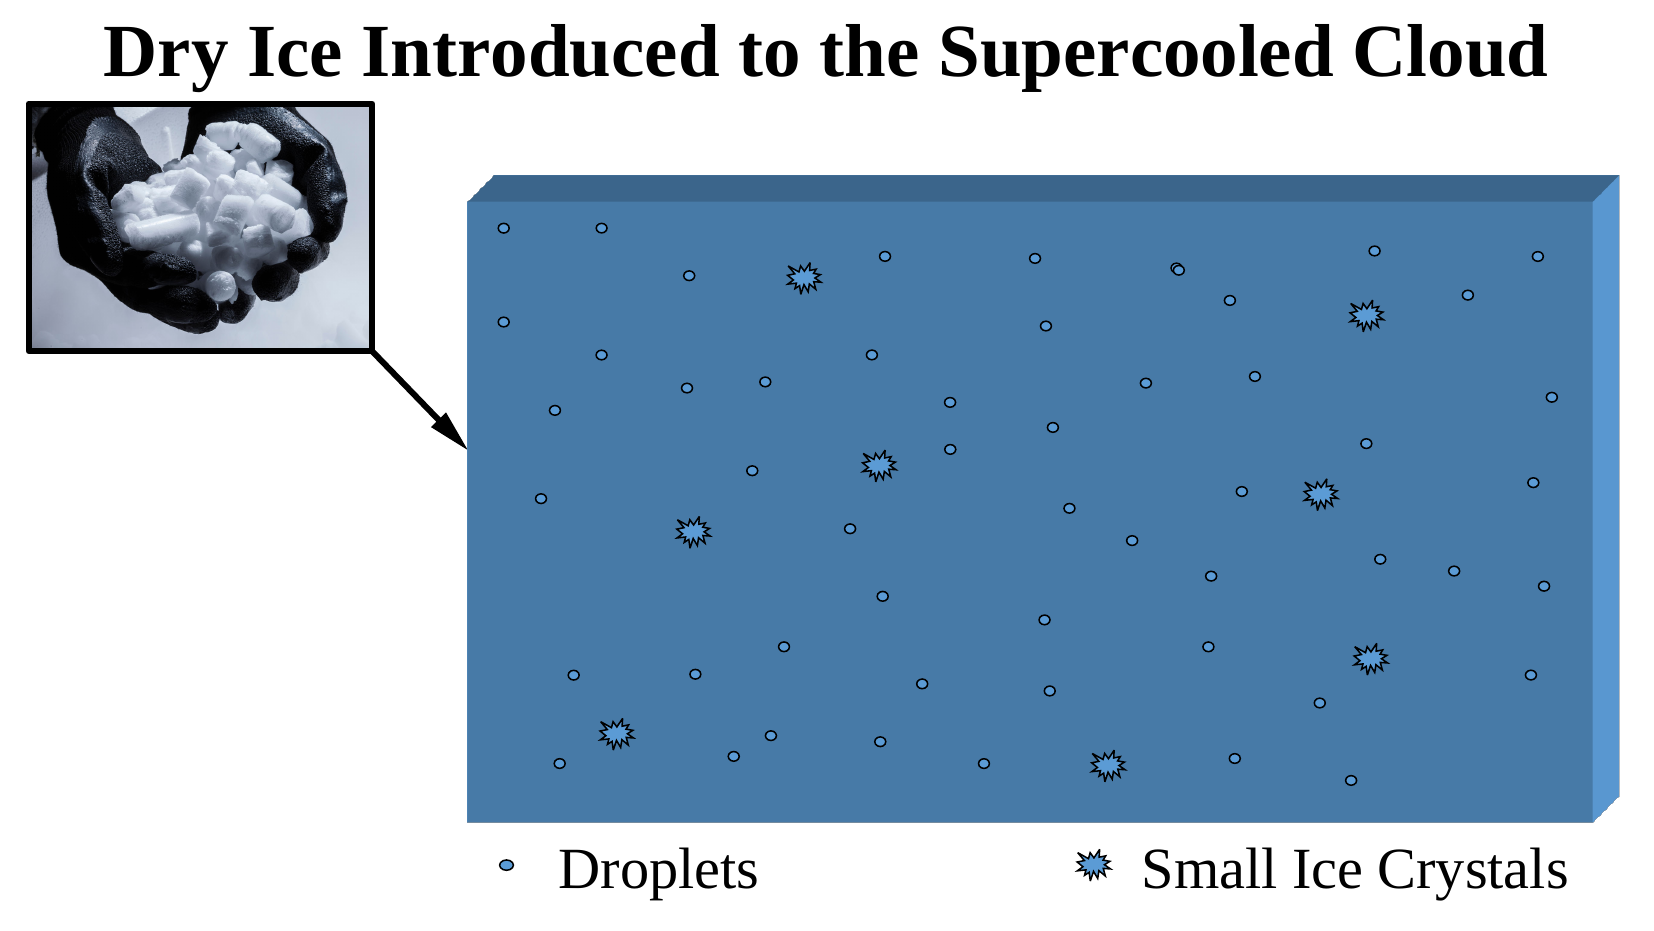

# Dry Ice Introduced to the Supercooled Cloud
Droplets
Small Ice Crystals